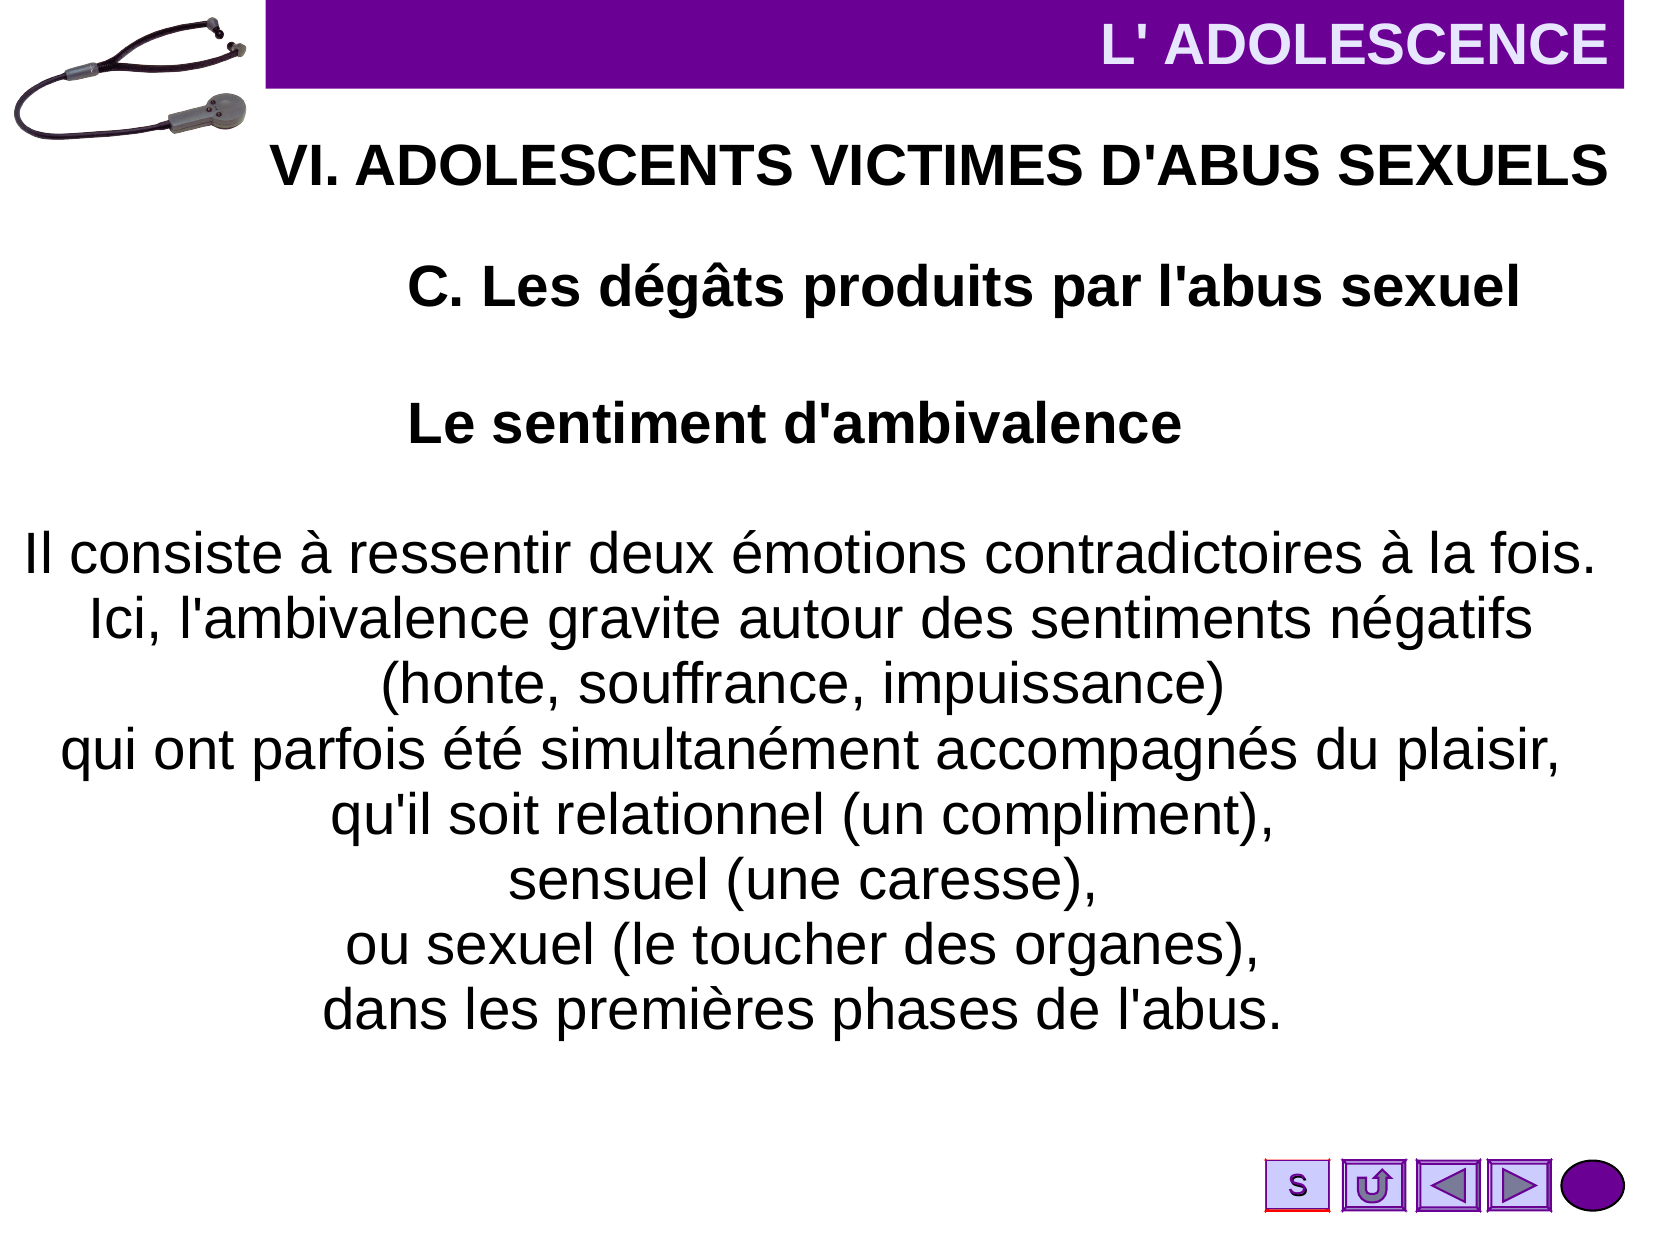

L' ADOLESCENCE
VI. ADOLESCENTS VICTIMES D'ABUS SEXUELS
 C. Les dégâts produits par l'abus sexuel
Le sentiment d'ambivalence
Il consiste à ressentir deux émotions contradictoires à la fois. Ici, l'ambivalence gravite autour des sentiments négatifs (honte, souffrance, impuissance)
qui ont parfois été simultanément accompagnés du plaisir, qu'il soit relationnel (un compliment),
sensuel (une caresse),
ou sexuel (le toucher des organes),
dans les premières phases de l'abus.